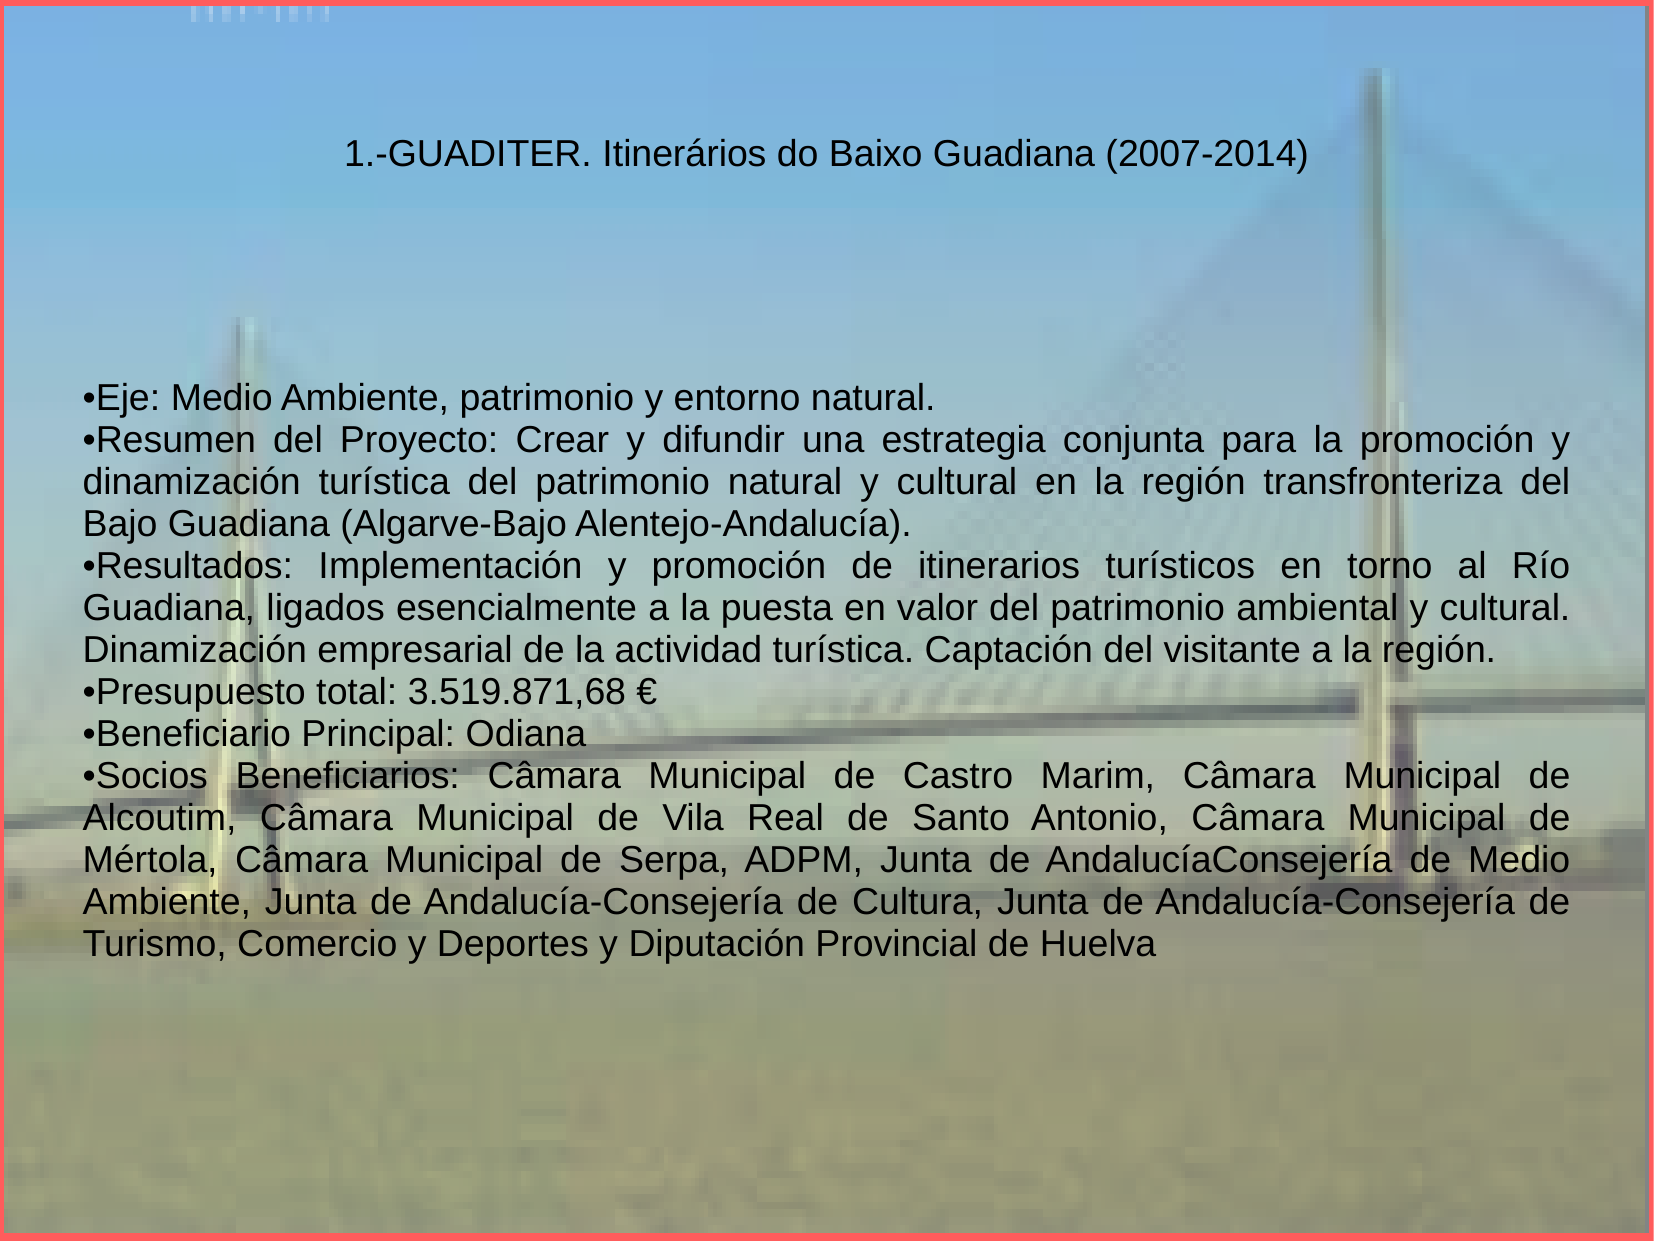

# 1.-GUADITER. Itinerários do Baixo Guadiana (2007-2014)
•Eje: Medio Ambiente, patrimonio y entorno natural.
•Resumen del Proyecto: Crear y difundir una estrategia conjunta para la promoción y dinamización turística del patrimonio natural y cultural en la región transfronteriza del Bajo Guadiana (Algarve-Bajo Alentejo-Andalucía).
•Resultados: Implementación y promoción de itinerarios turísticos en torno al Río Guadiana, ligados esencialmente a la puesta en valor del patrimonio ambiental y cultural. Dinamización empresarial de la actividad turística. Captación del visitante a la región.
•Presupuesto total: 3.519.871,68 €
•Beneficiario Principal: Odiana
•Socios Beneficiarios: Câmara Municipal de Castro Marim, Câmara Municipal de Alcoutim, Câmara Municipal de Vila Real de Santo Antonio, Câmara Municipal de Mértola, Câmara Municipal de Serpa, ADPM, Junta de AndalucíaConsejería de Medio Ambiente, Junta de Andalucía-Consejería de Cultura, Junta de Andalucía-Consejería de Turismo, Comercio y Deportes y Diputación Provincial de Huelva